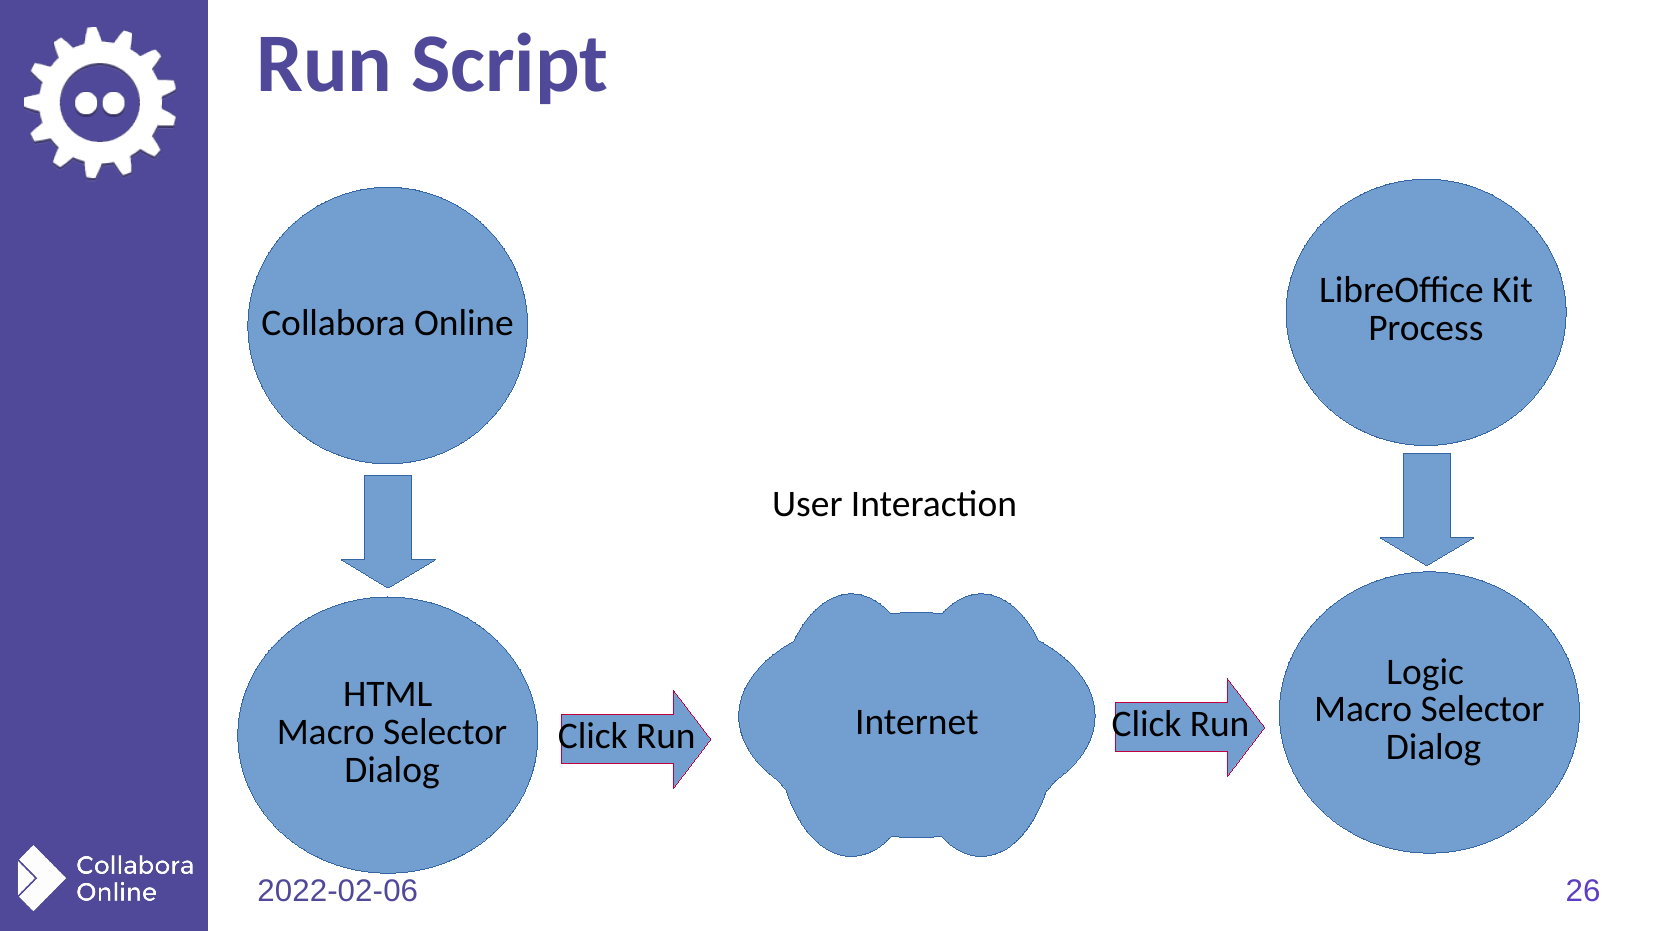

# Run Script
LibreOffice Kit
Process
Collabora Online
User Interaction
Logic
Macro Selector
 Dialog
Internet
HTML
 Macro Selector
 Dialog
Click Run
Click Run
2022-02-06
26